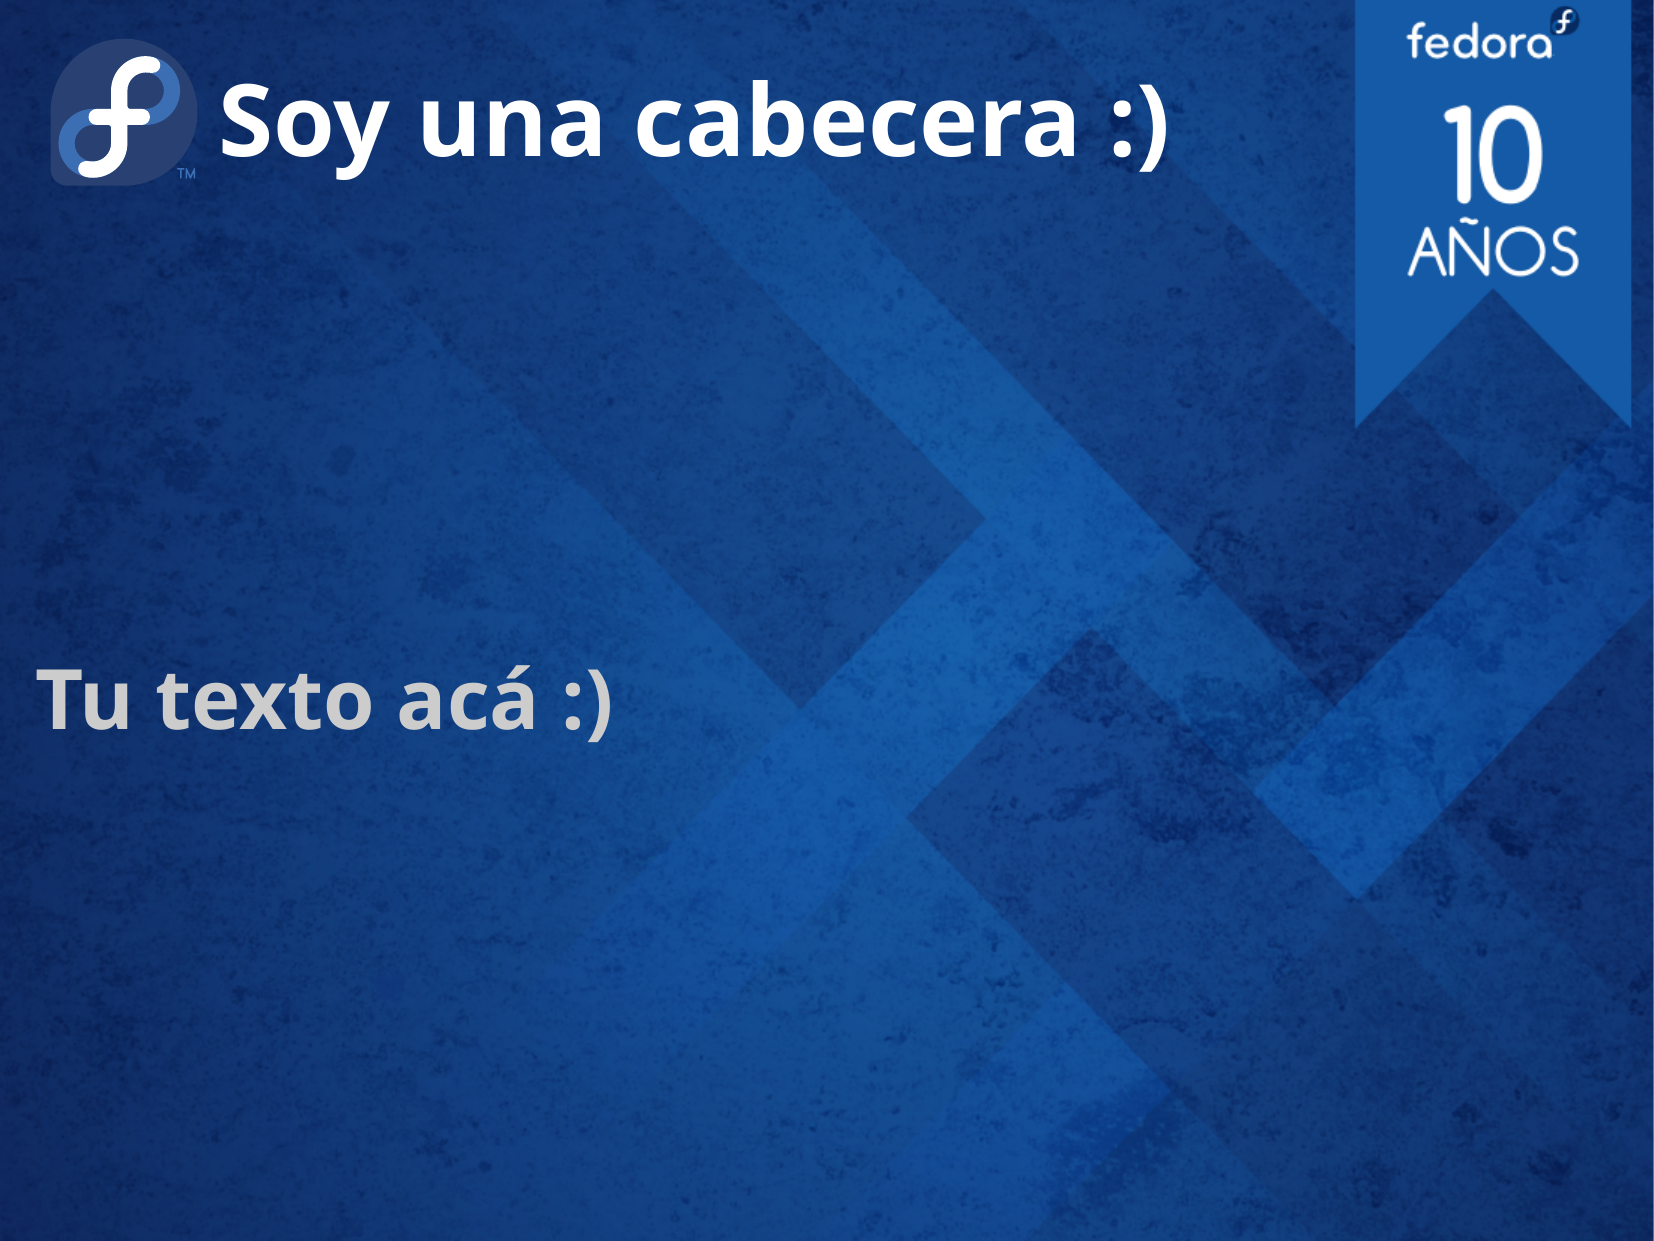

# Soy una cabecera :)
Tu texto acá :)